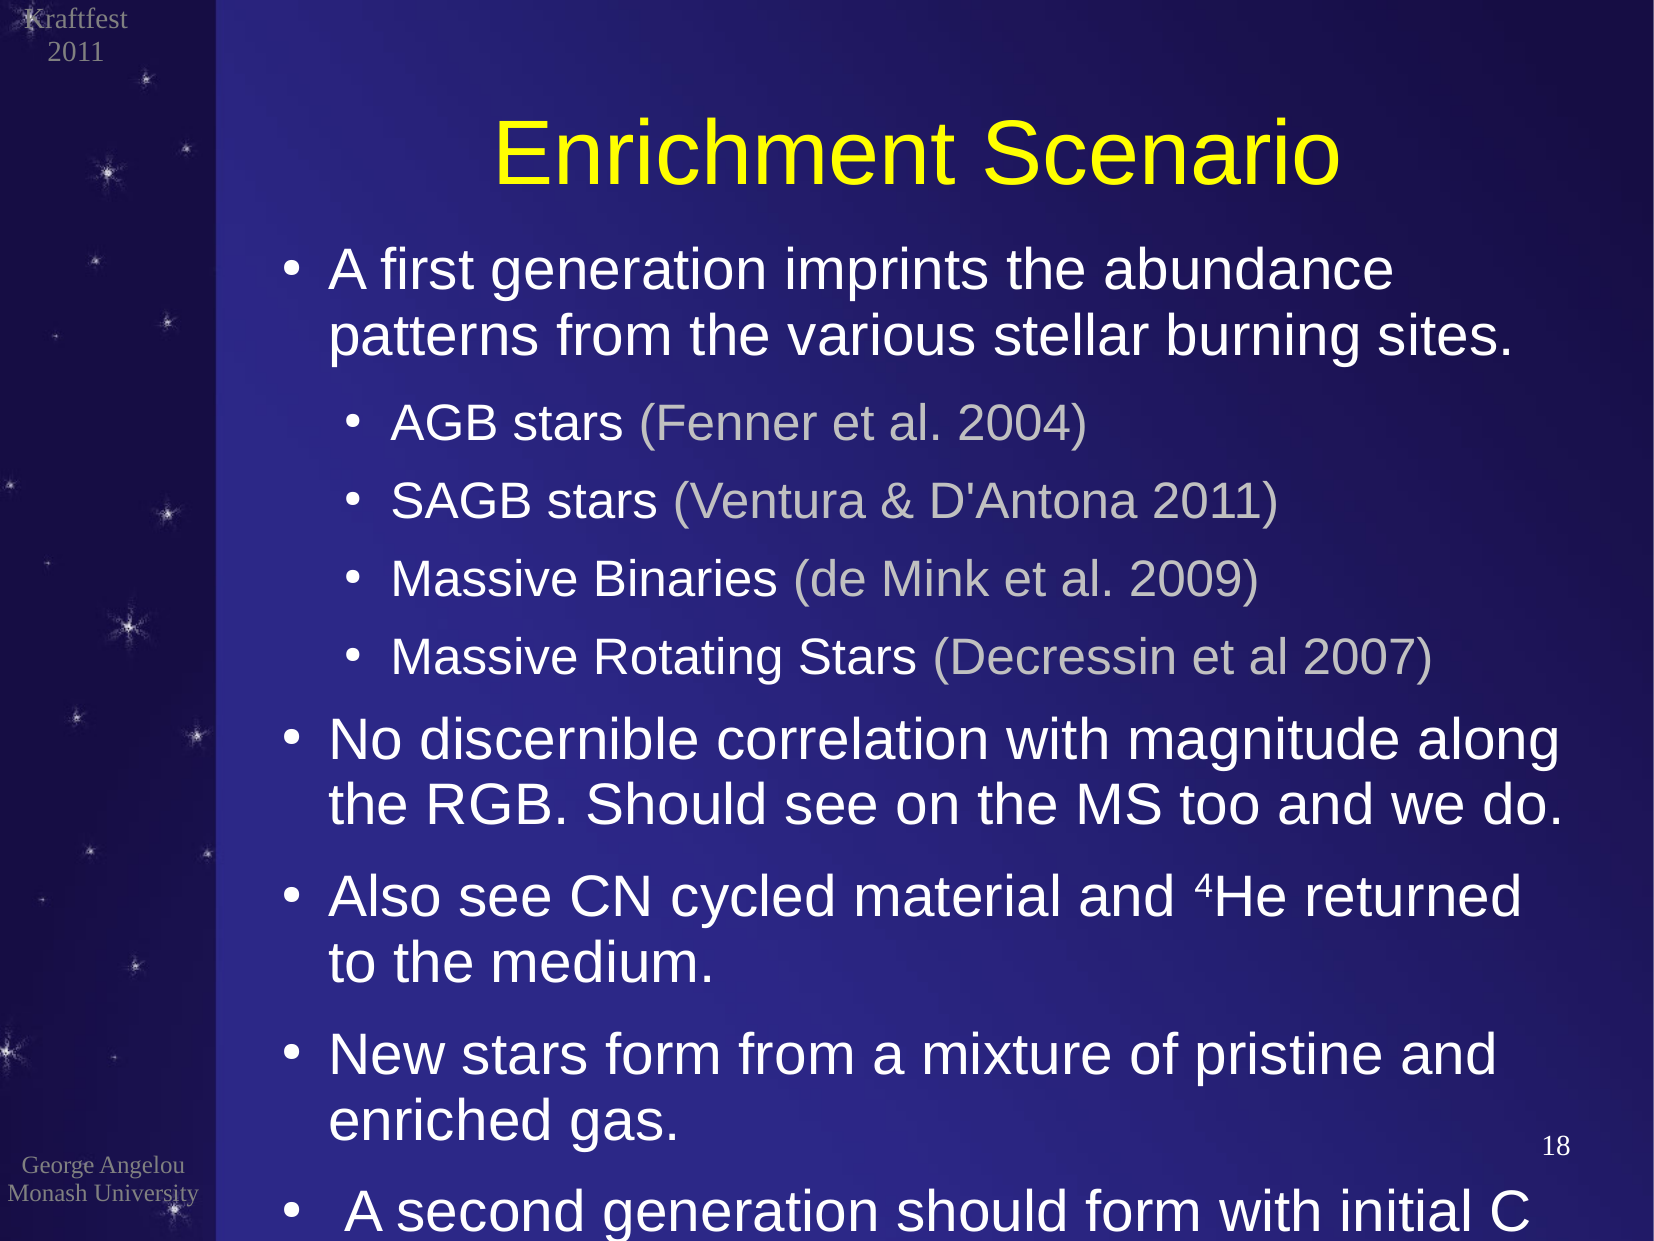

# Enrichment Scenario
A first generation imprints the abundance patterns from the various stellar burning sites.
AGB stars (Fenner et al. 2004)
SAGB stars (Ventura & D'Antona 2011)
Massive Binaries (de Mink et al. 2009)
Massive Rotating Stars (Decressin et al 2007)
No discernible correlation with magnitude along the RGB. Should see on the MS too and we do.
Also see CN cycled material and 4He returned to the medium.
New stars form from a mixture of pristine and enriched gas.
 A second generation should form with initial C down and N and 4He up
18